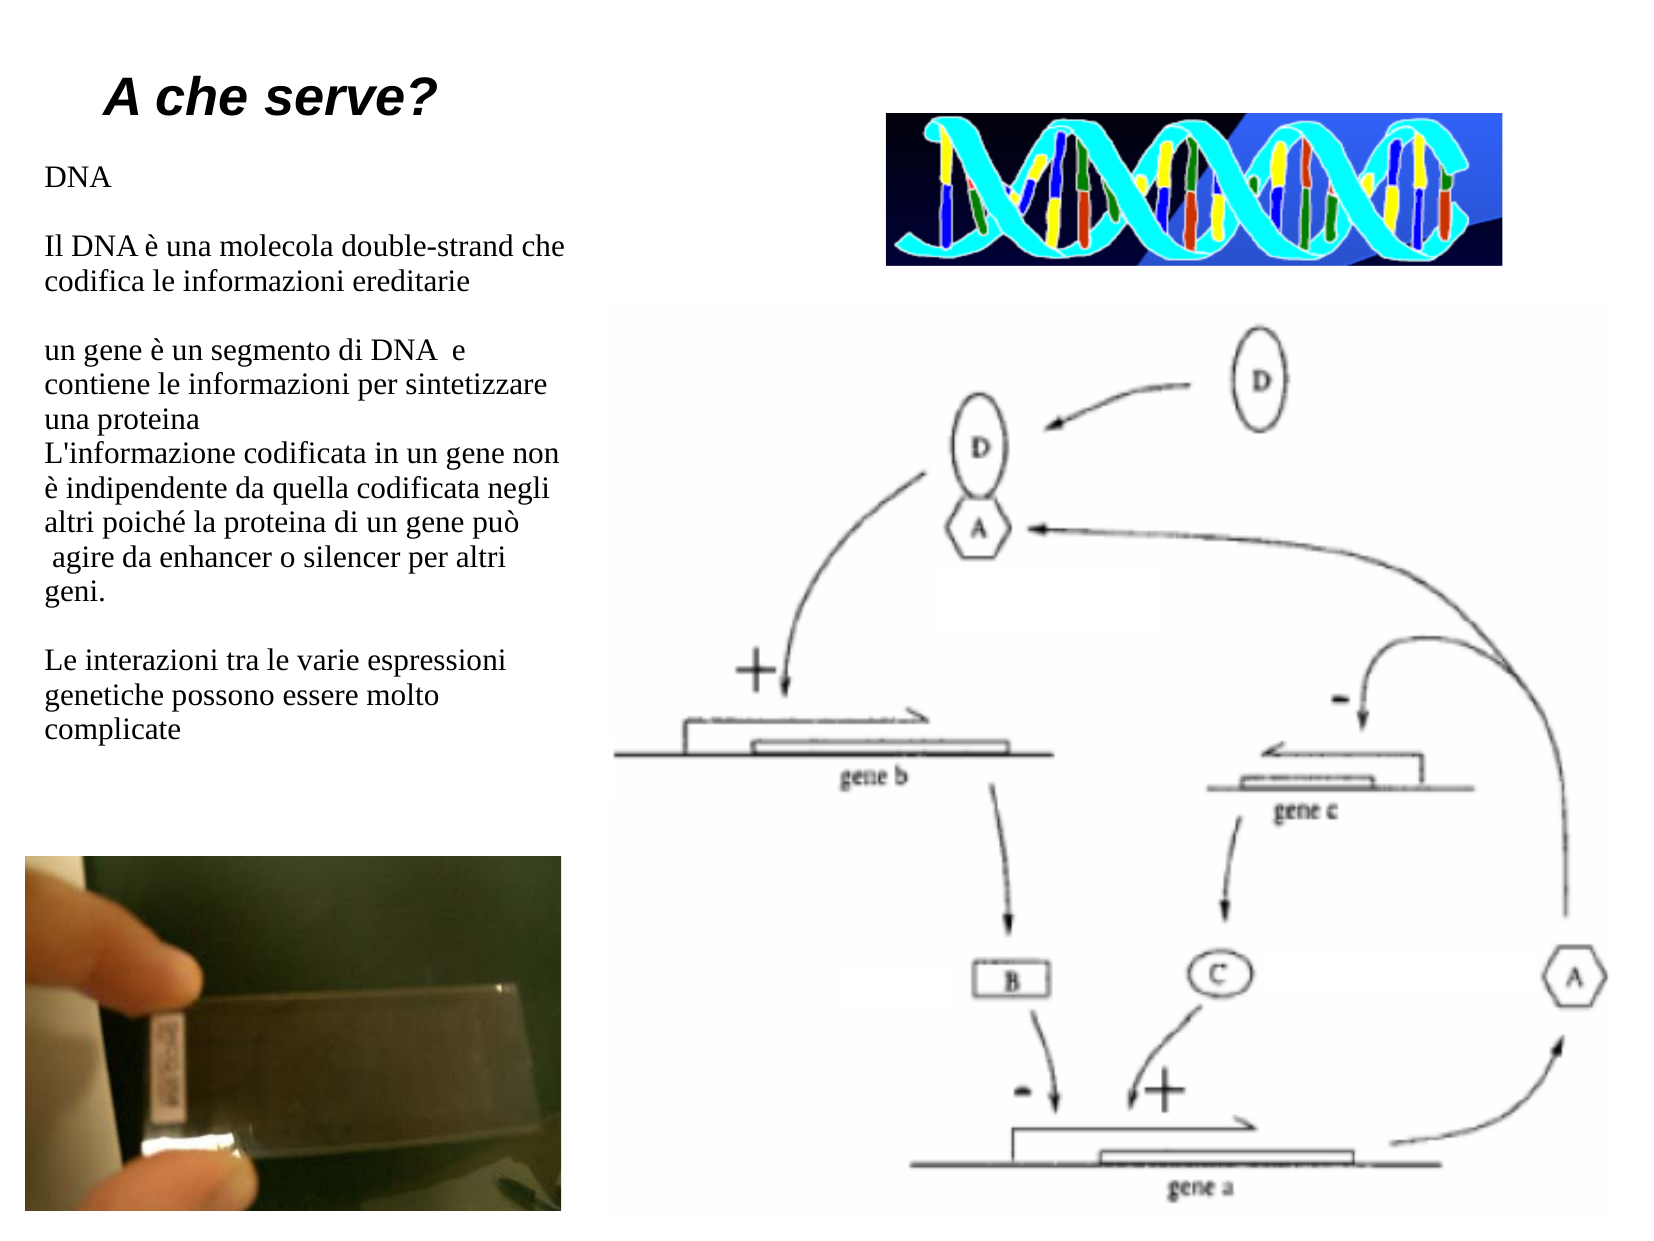

A che serve?
DNA
Il DNA è una molecola double-strand che codifica le informazioni ereditarie
un gene è un segmento di DNA e contiene le informazioni per sintetizzare una proteina
L'informazione codificata in un gene non è indipendente da quella codificata negli altri poiché la proteina di un gene può
 agire da enhancer o silencer per altri geni.
Le interazioni tra le varie espressioni genetiche possono essere molto complicate